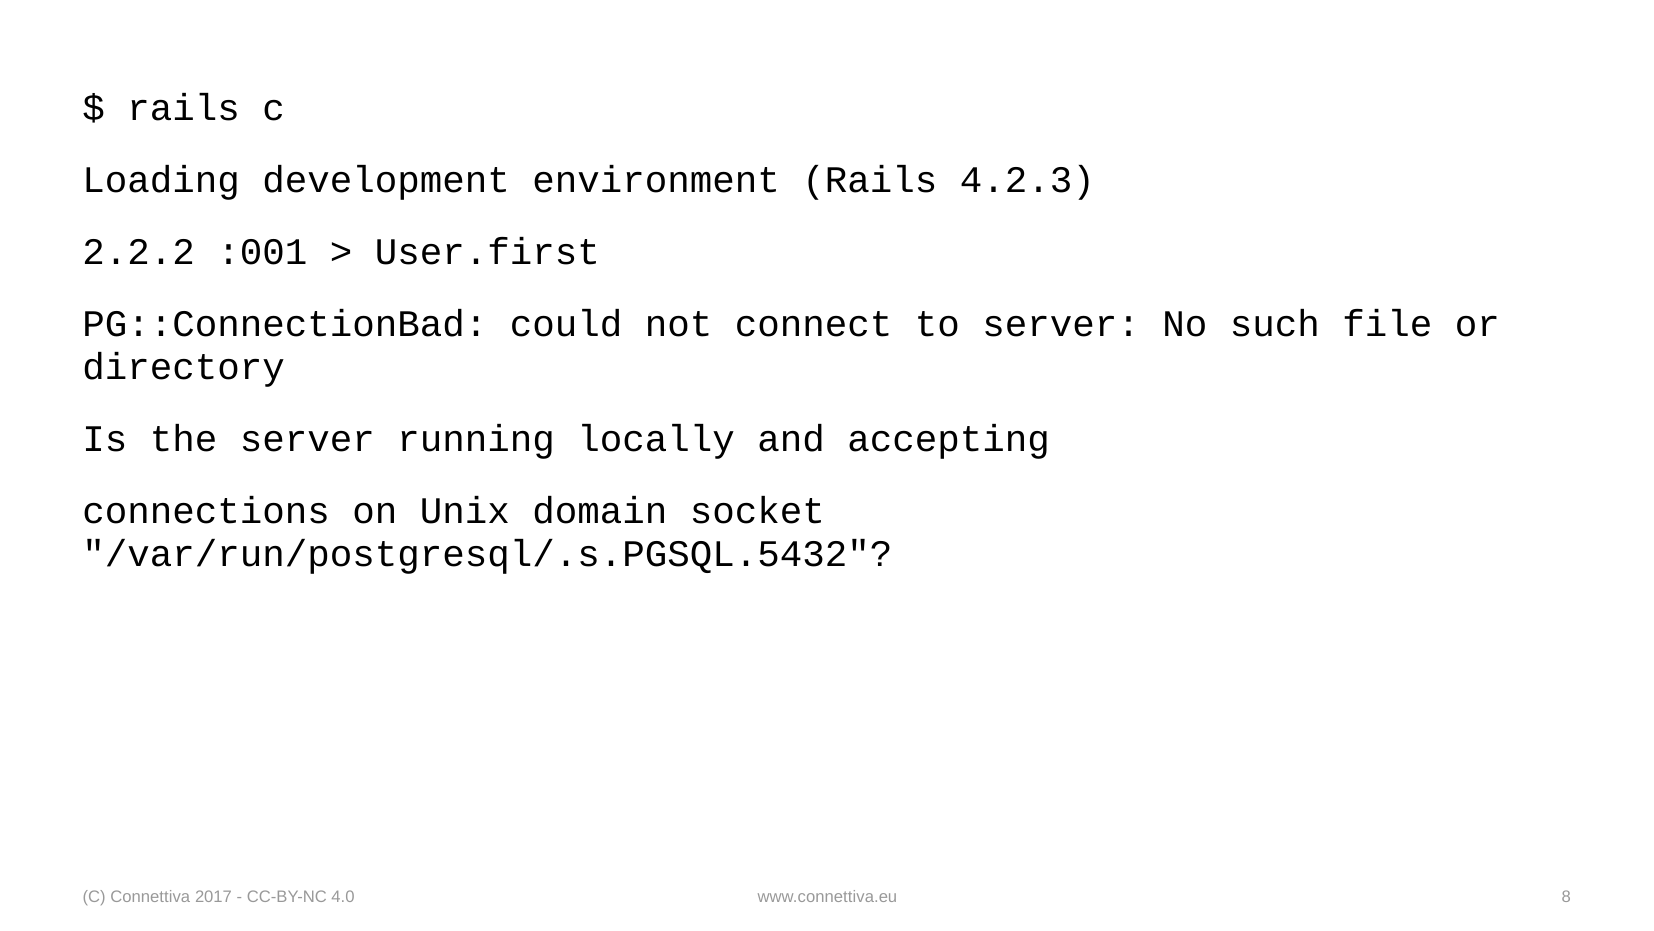

# $ rails c
Loading development environment (Rails 4.2.3)
2.2.2 :001 > User.first
PG::ConnectionBad: could not connect to server: No such file or directory
Is the server running locally and accepting
connections on Unix domain socket "/var/run/postgresql/.s.PGSQL.5432"?
(C) Connettiva 2017 - CC-BY-NC 4.0
www.connettiva.eu
8